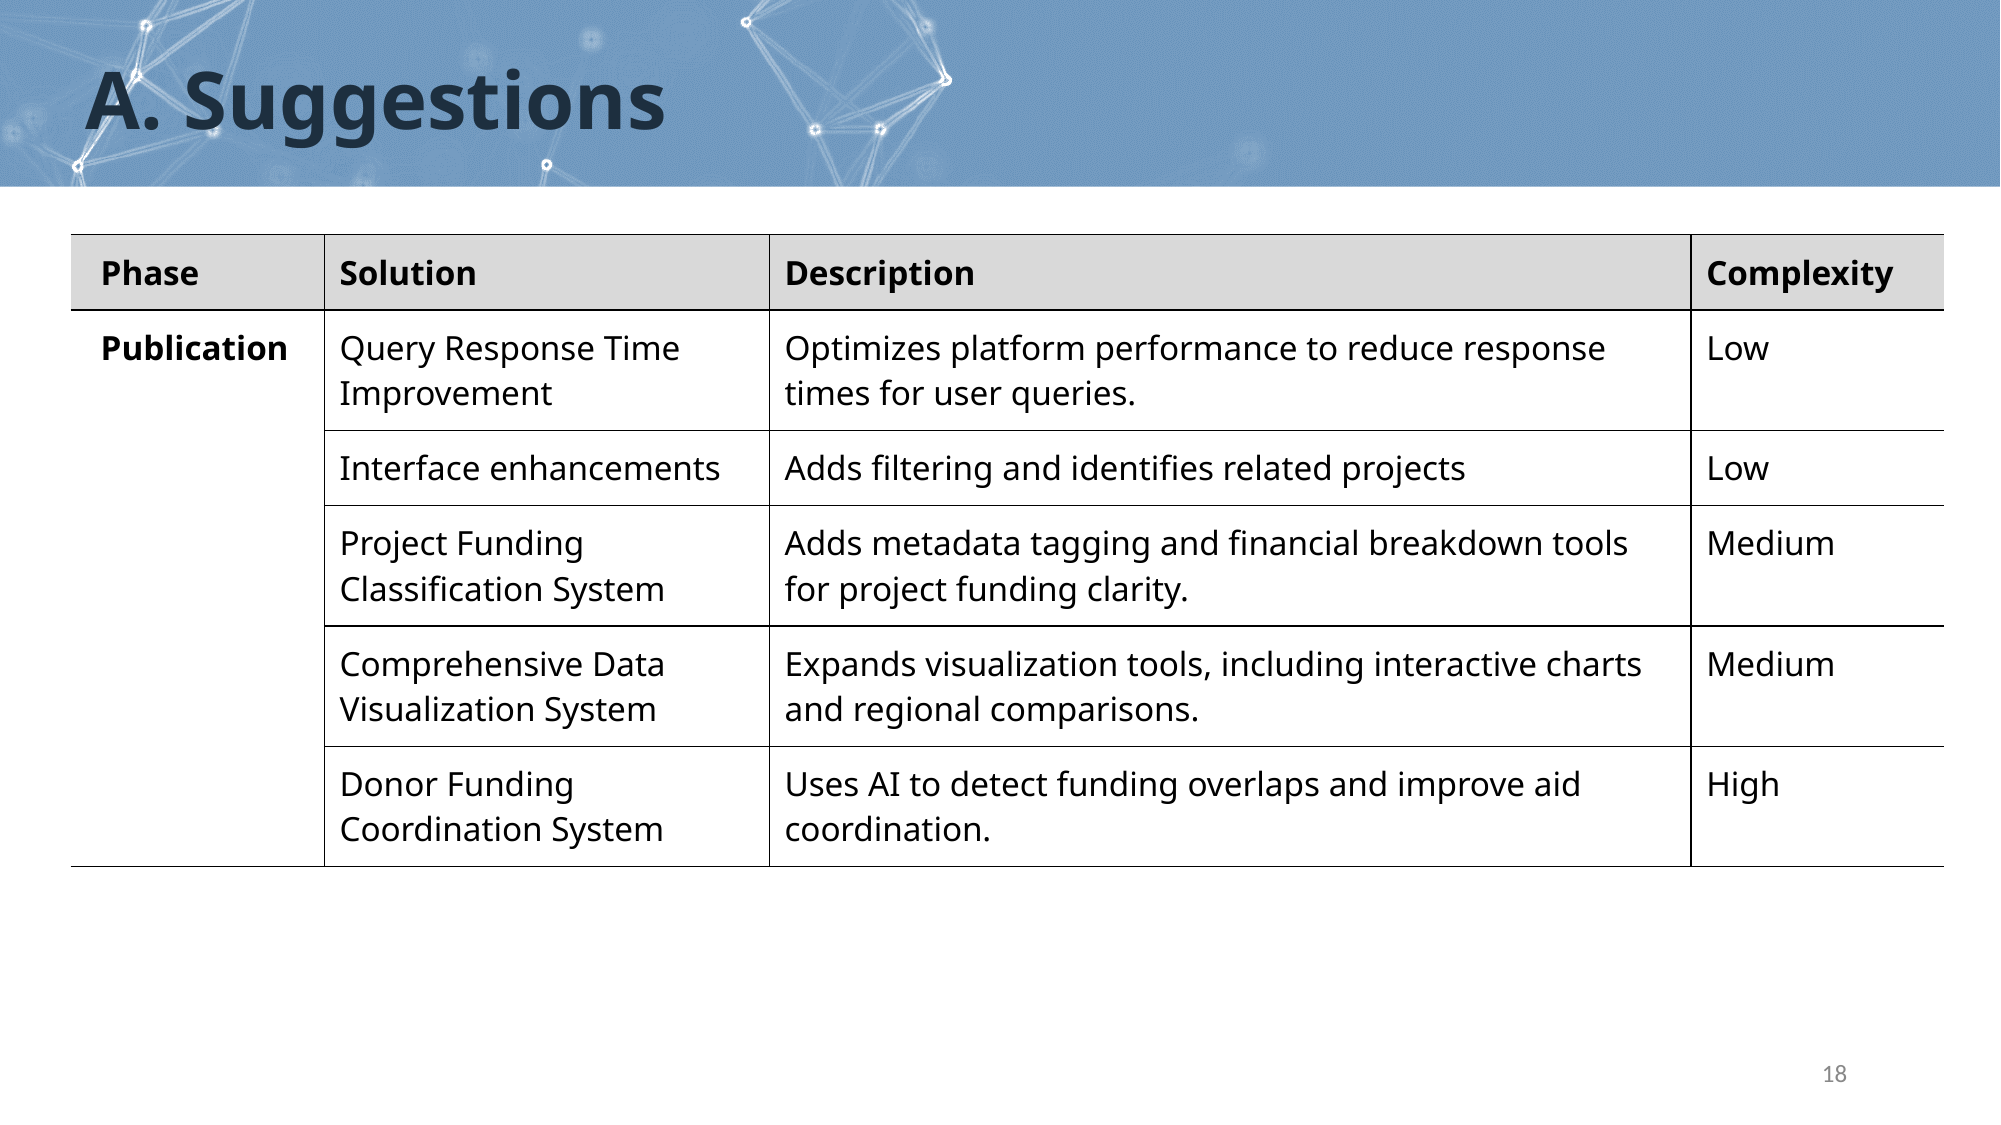

A. Suggestions
| Phase | Solution | Description | Complexity |
| --- | --- | --- | --- |
| Publication | Query Response Time Improvement | Optimizes platform performance to reduce response times for user queries. | Low |
| | Interface enhancements | Adds filtering and identifies related projects | Low |
| | Project Funding Classification System | Adds metadata tagging and financial breakdown tools for project funding clarity. | Medium |
| | Comprehensive Data Visualization System | Expands visualization tools, including interactive charts and regional comparisons. | Medium |
| | Donor Funding Coordination System | Uses AI to detect funding overlaps and improve aid coordination. | High |